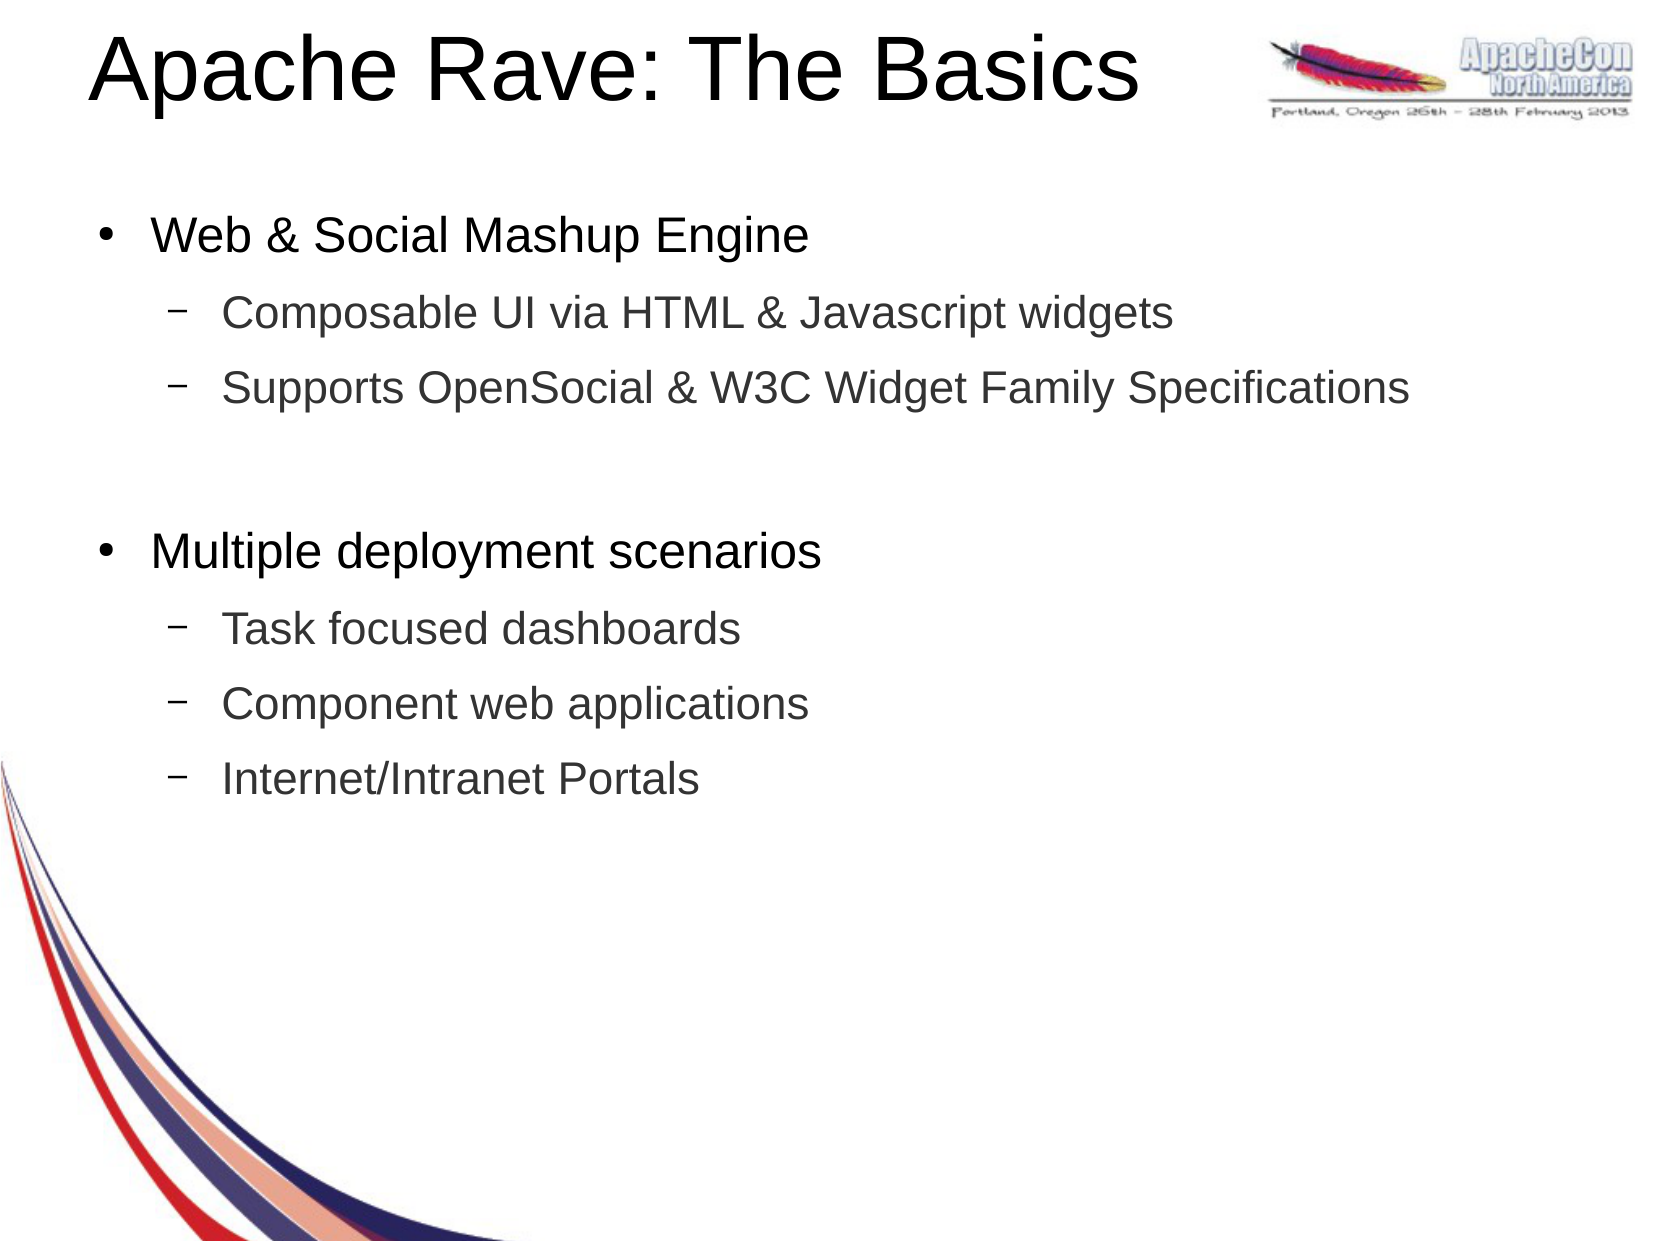

# Apache Rave: The Basics
Web & Social Mashup Engine
Composable UI via HTML & Javascript widgets
Supports OpenSocial & W3C Widget Family Specifications
Multiple deployment scenarios
Task focused dashboards
Component web applications
Internet/Intranet Portals